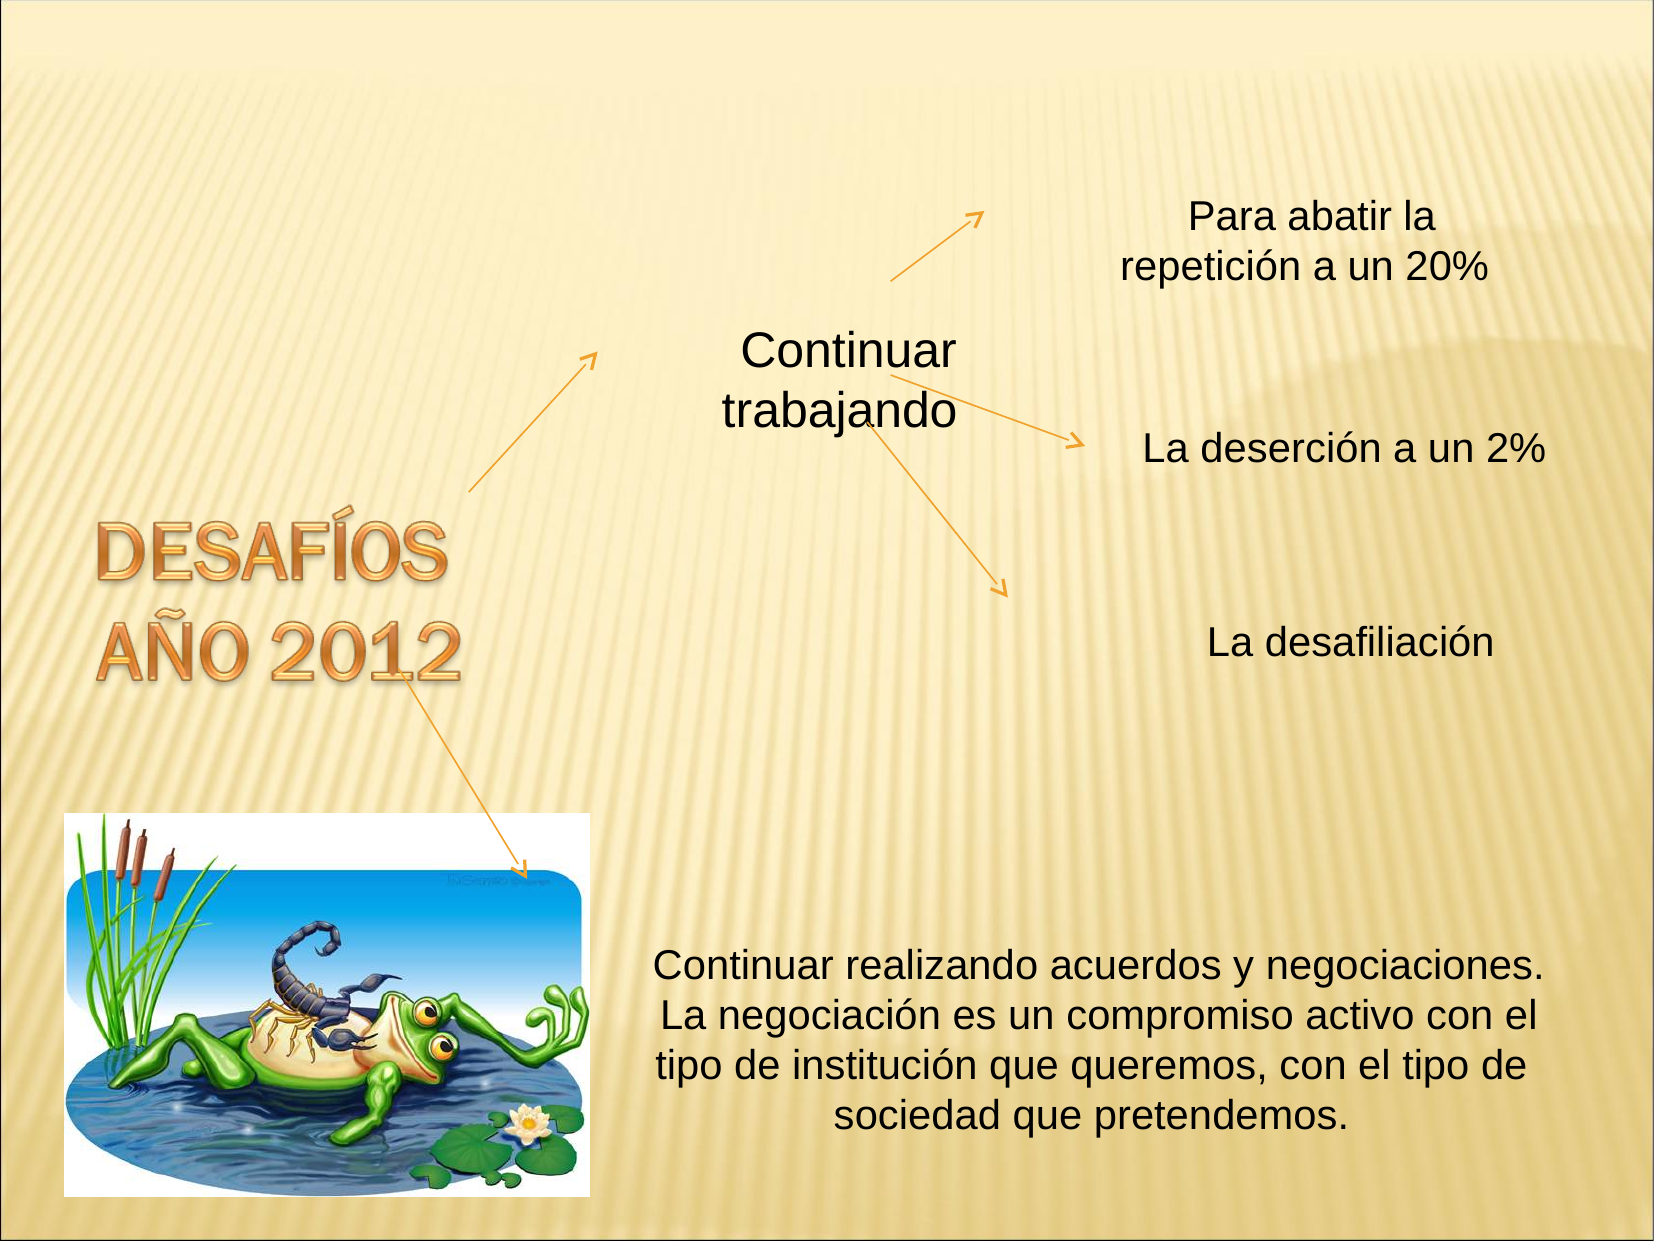

Para abatir la repetición a un 20%
Continuar trabajando
La deserción a un 2%
La desafiliación
Continuar realizando acuerdos y negociaciones.
La negociación es un compromiso activo con el tipo de institución que queremos, con el tipo de sociedad que pretendemos.